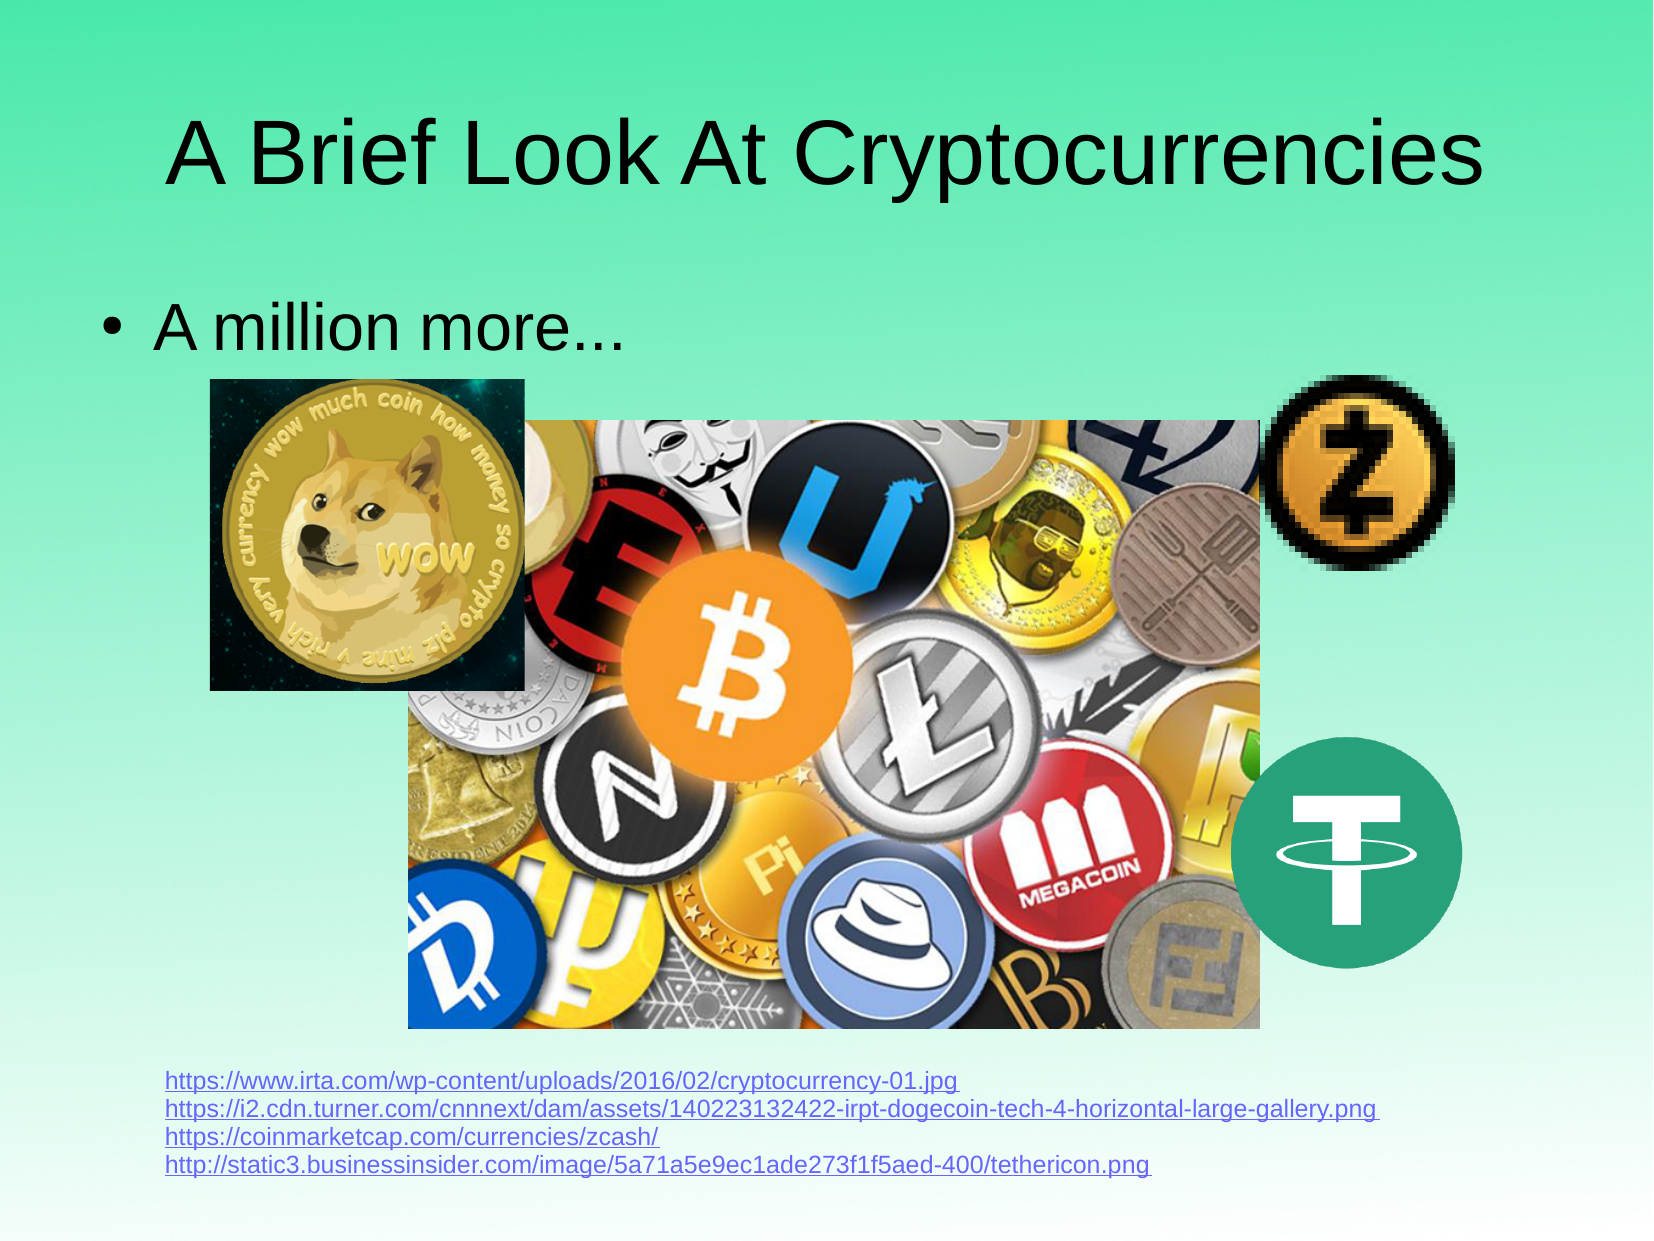

# A Brief Look At Cryptocurrencies
A million more...
https://www.irta.com/wp-content/uploads/2016/02/cryptocurrency-01.jpg
https://i2.cdn.turner.com/cnnnext/dam/assets/140223132422-irpt-dogecoin-tech-4-horizontal-large-gallery.png
https://coinmarketcap.com/currencies/zcash/
http://static3.businessinsider.com/image/5a71a5e9ec1ade273f1f5aed-400/tethericon.png